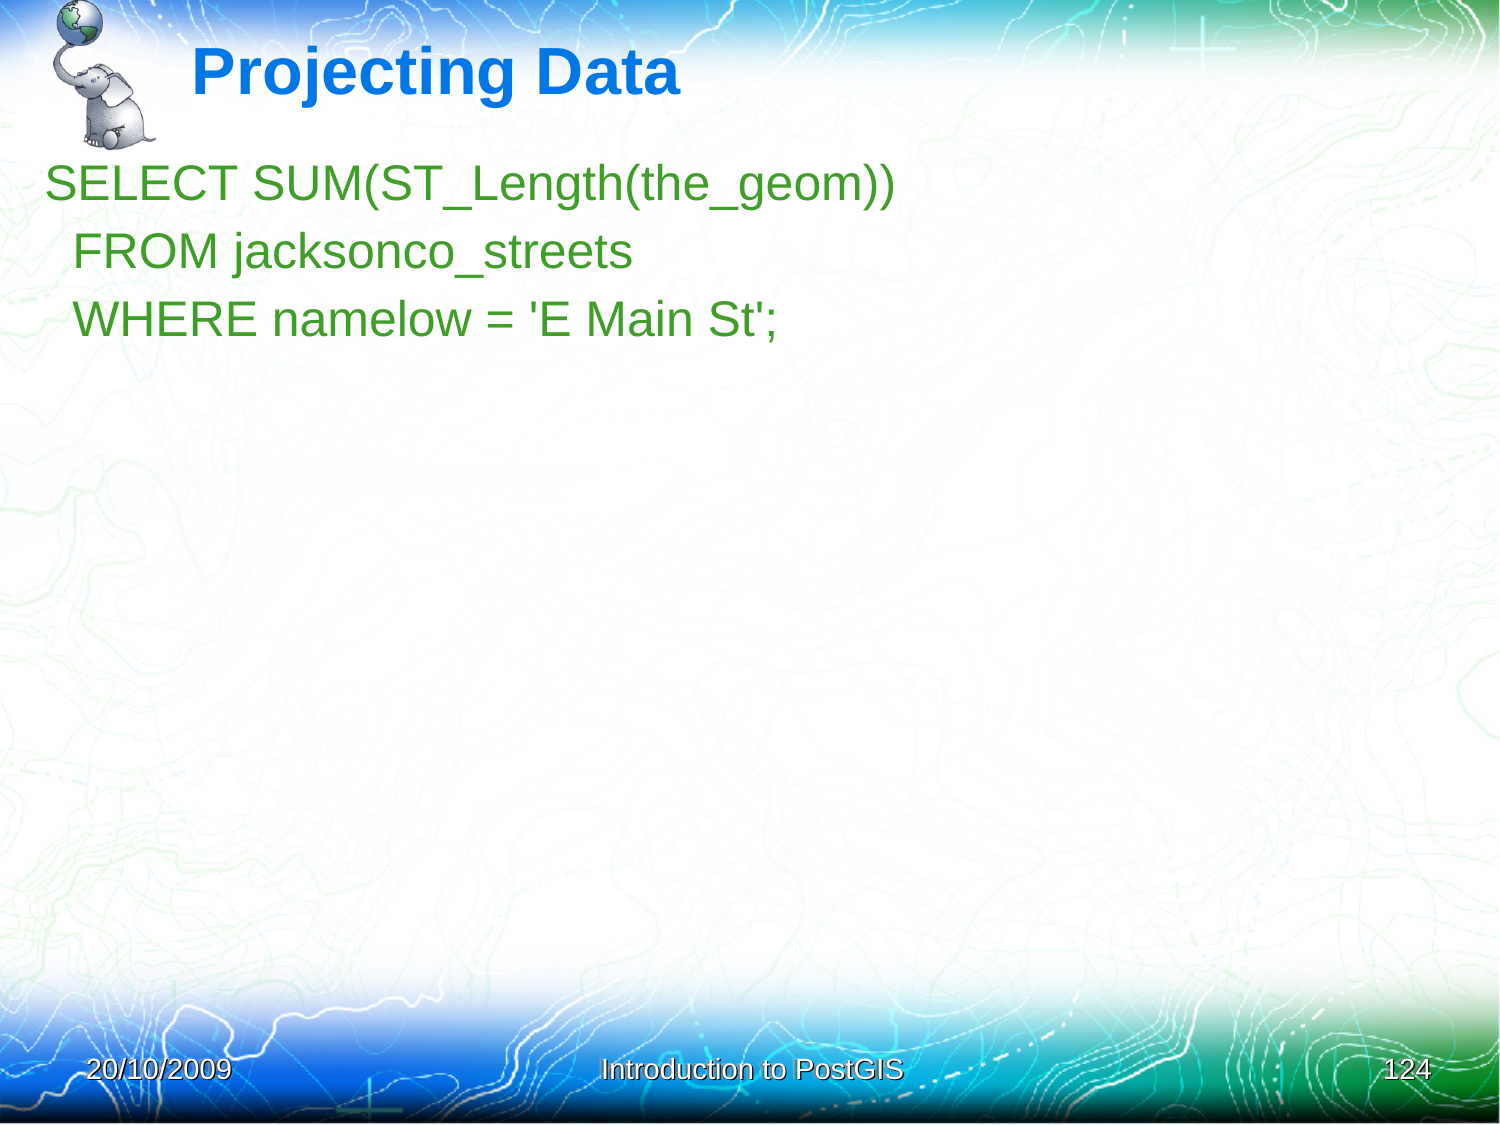

# Projecting Data
SELECT SUM(ST_Length(the_geom))
 FROM jacksonco_streets
 WHERE namelow = 'E Main St';
20/10/2009
Introduction to PostGIS
124